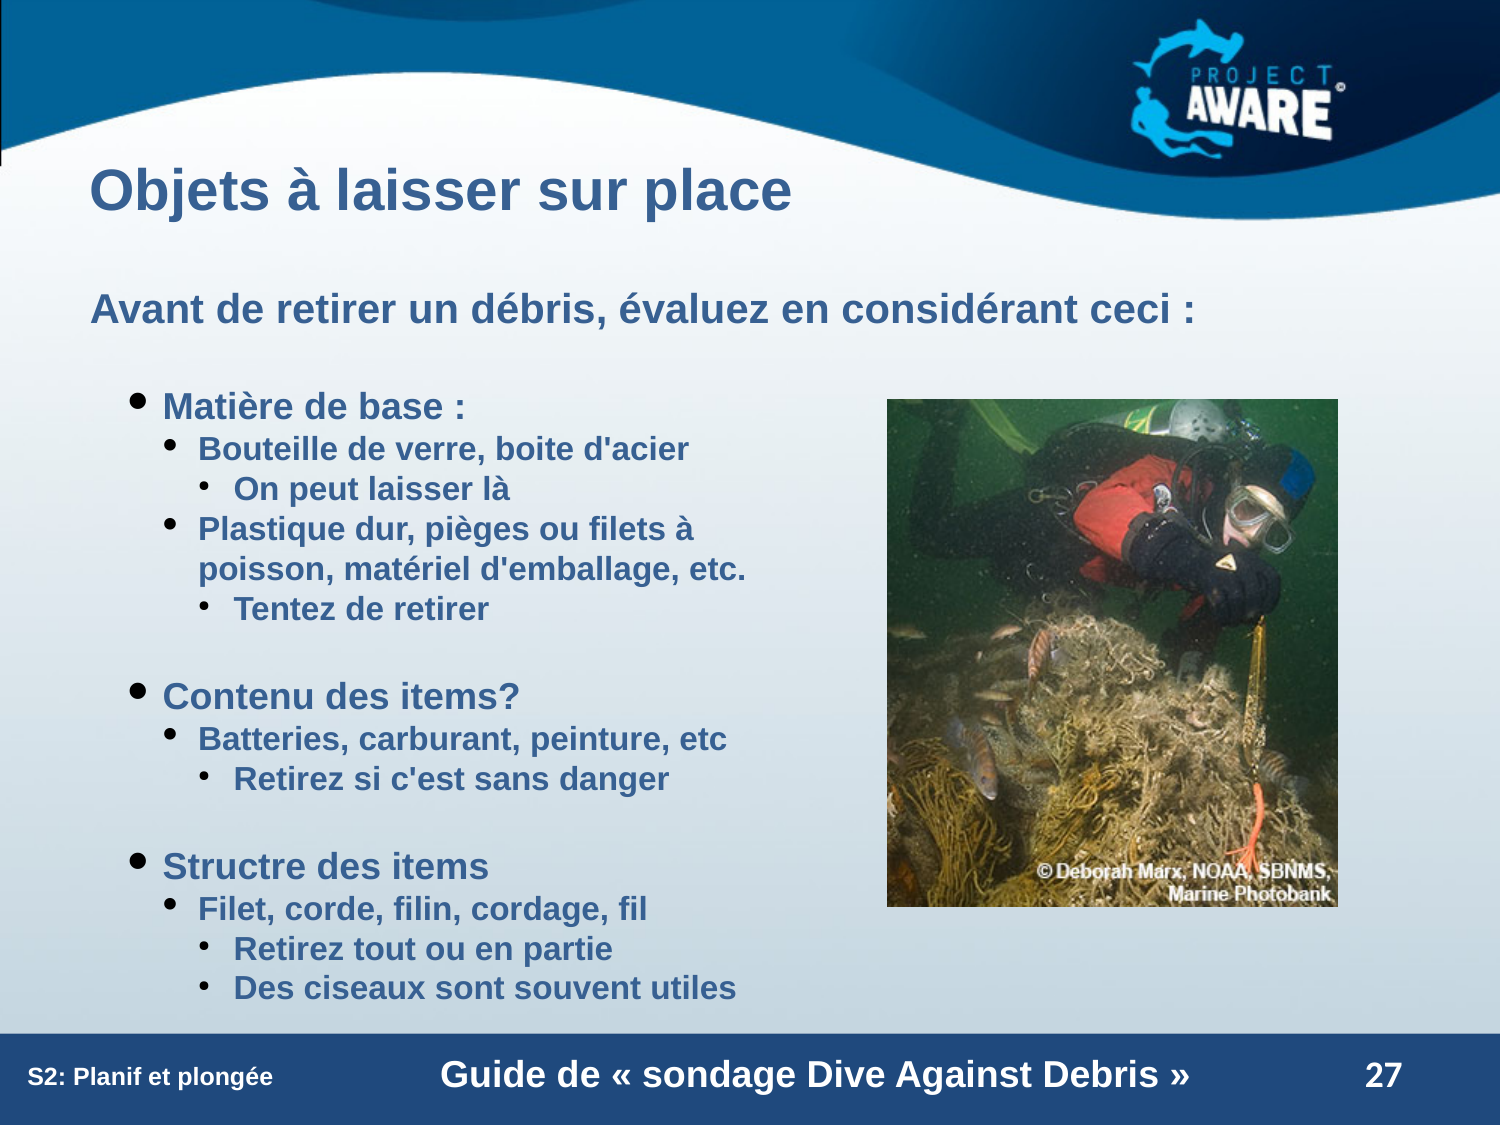

Objets à laisser sur place
Avant de retirer un débris, évaluez en considérant ceci :
Matière de base :
Bouteille de verre, boite d'acier
On peut laisser là
Plastique dur, pièges ou filets à poisson, matériel d'emballage, etc.
Tentez de retirer
Contenu des items?
Batteries, carburant, peinture, etc
Retirez si c'est sans danger
Structre des items
Filet, corde, filin, cordage, fil
Retirez tout ou en partie
Des ciseaux sont souvent utiles
Guide de « sondage Dive Against Debris »
S2: Planif et plongée